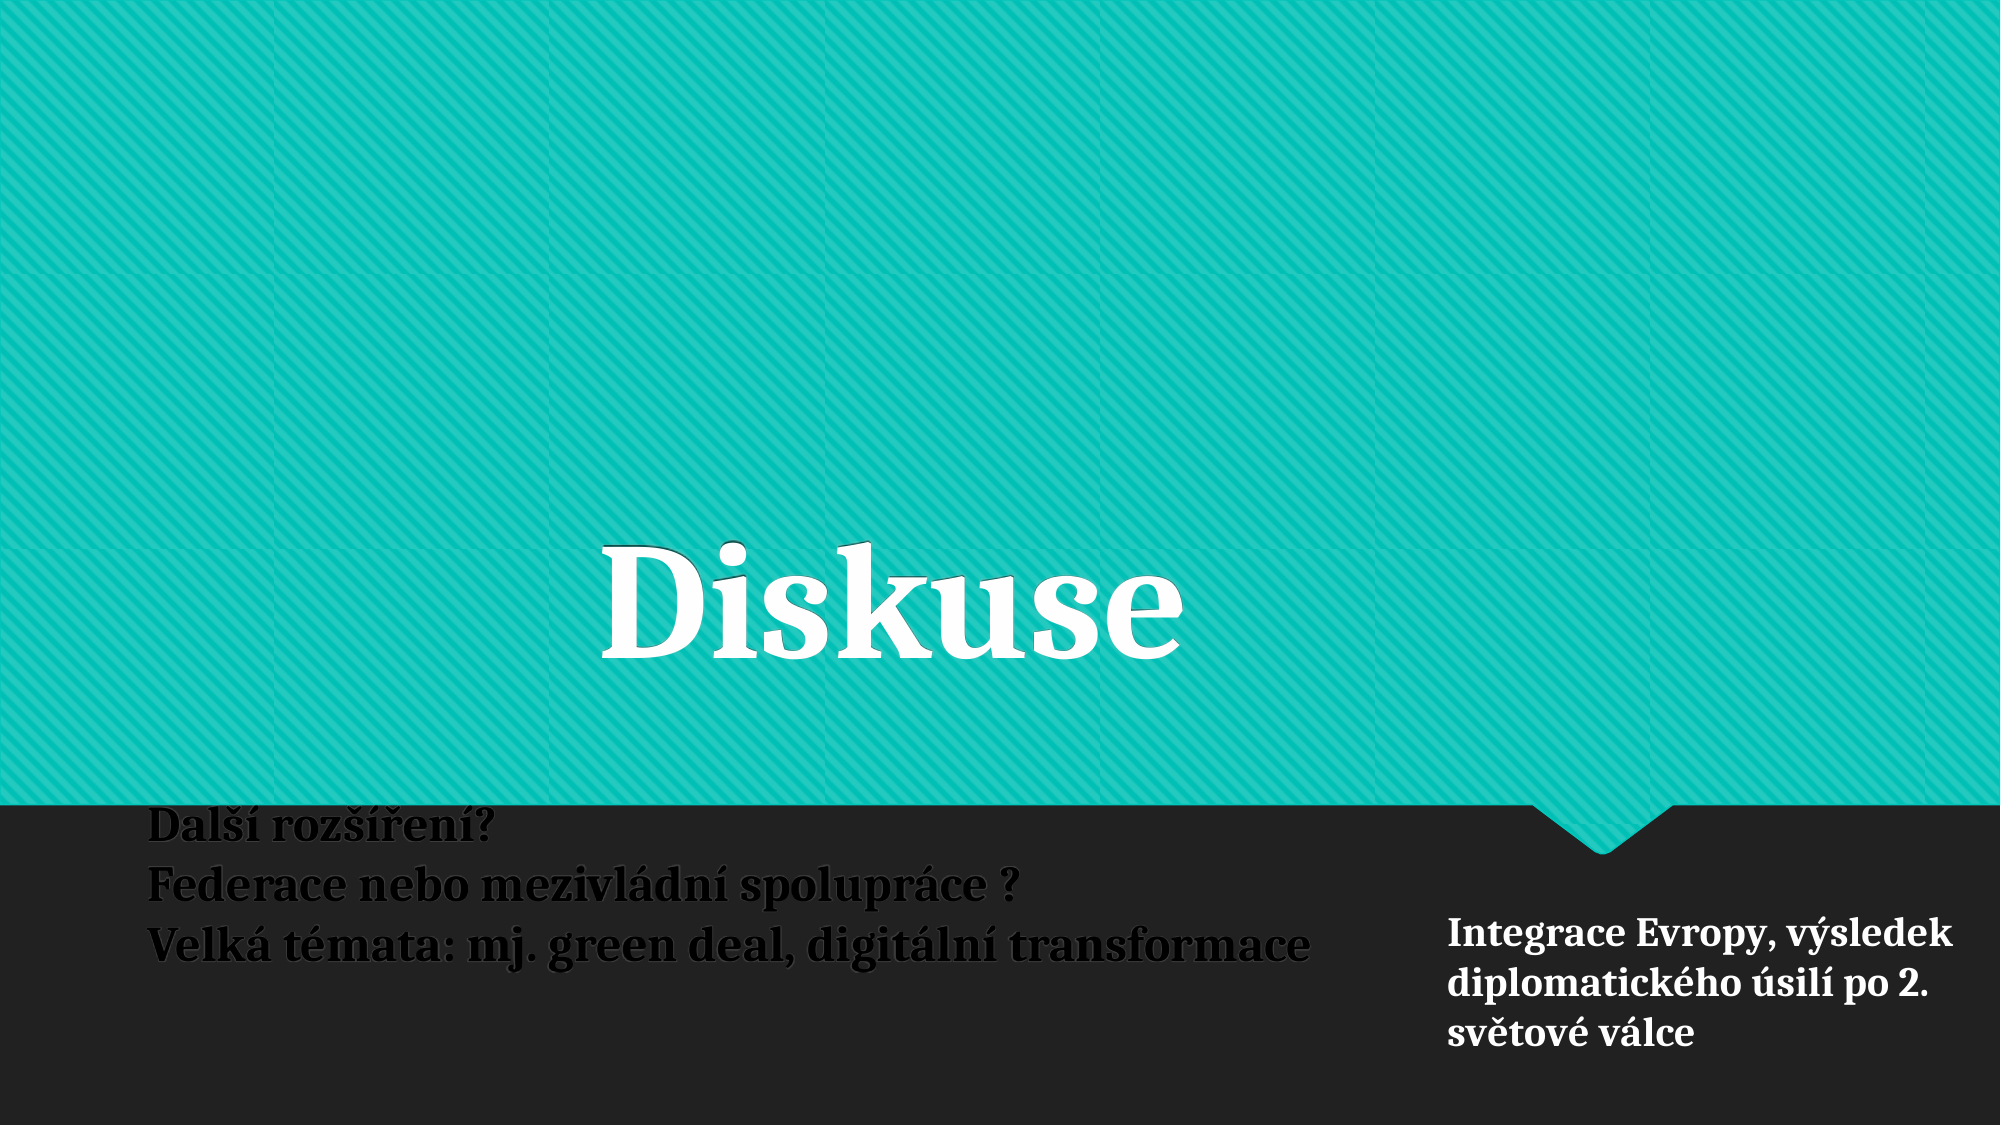

# Diskuse Další rozšíření? Federace nebo mezivládní spolupráce ? Velká témata: mj. green deal, digitální transformace
Integrace Evropy, výsledek diplomatického úsilí po 2. světové válce